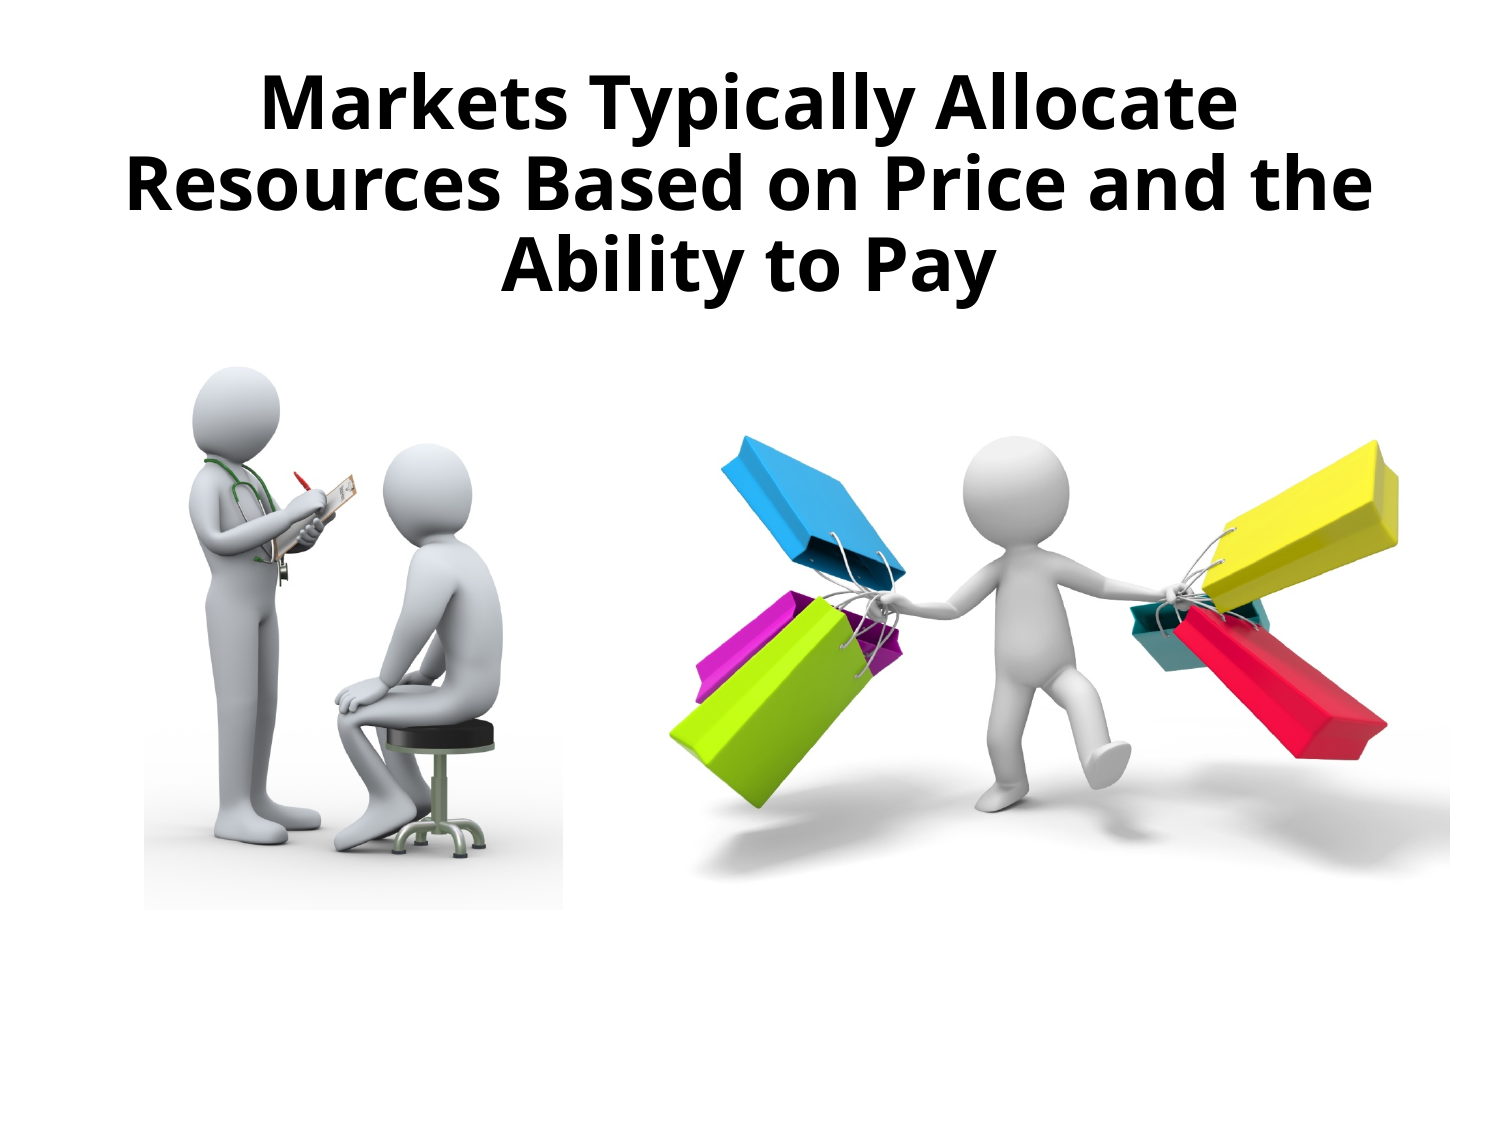

# Markets Typically Allocate Resources Based on Price and the Ability to Pay